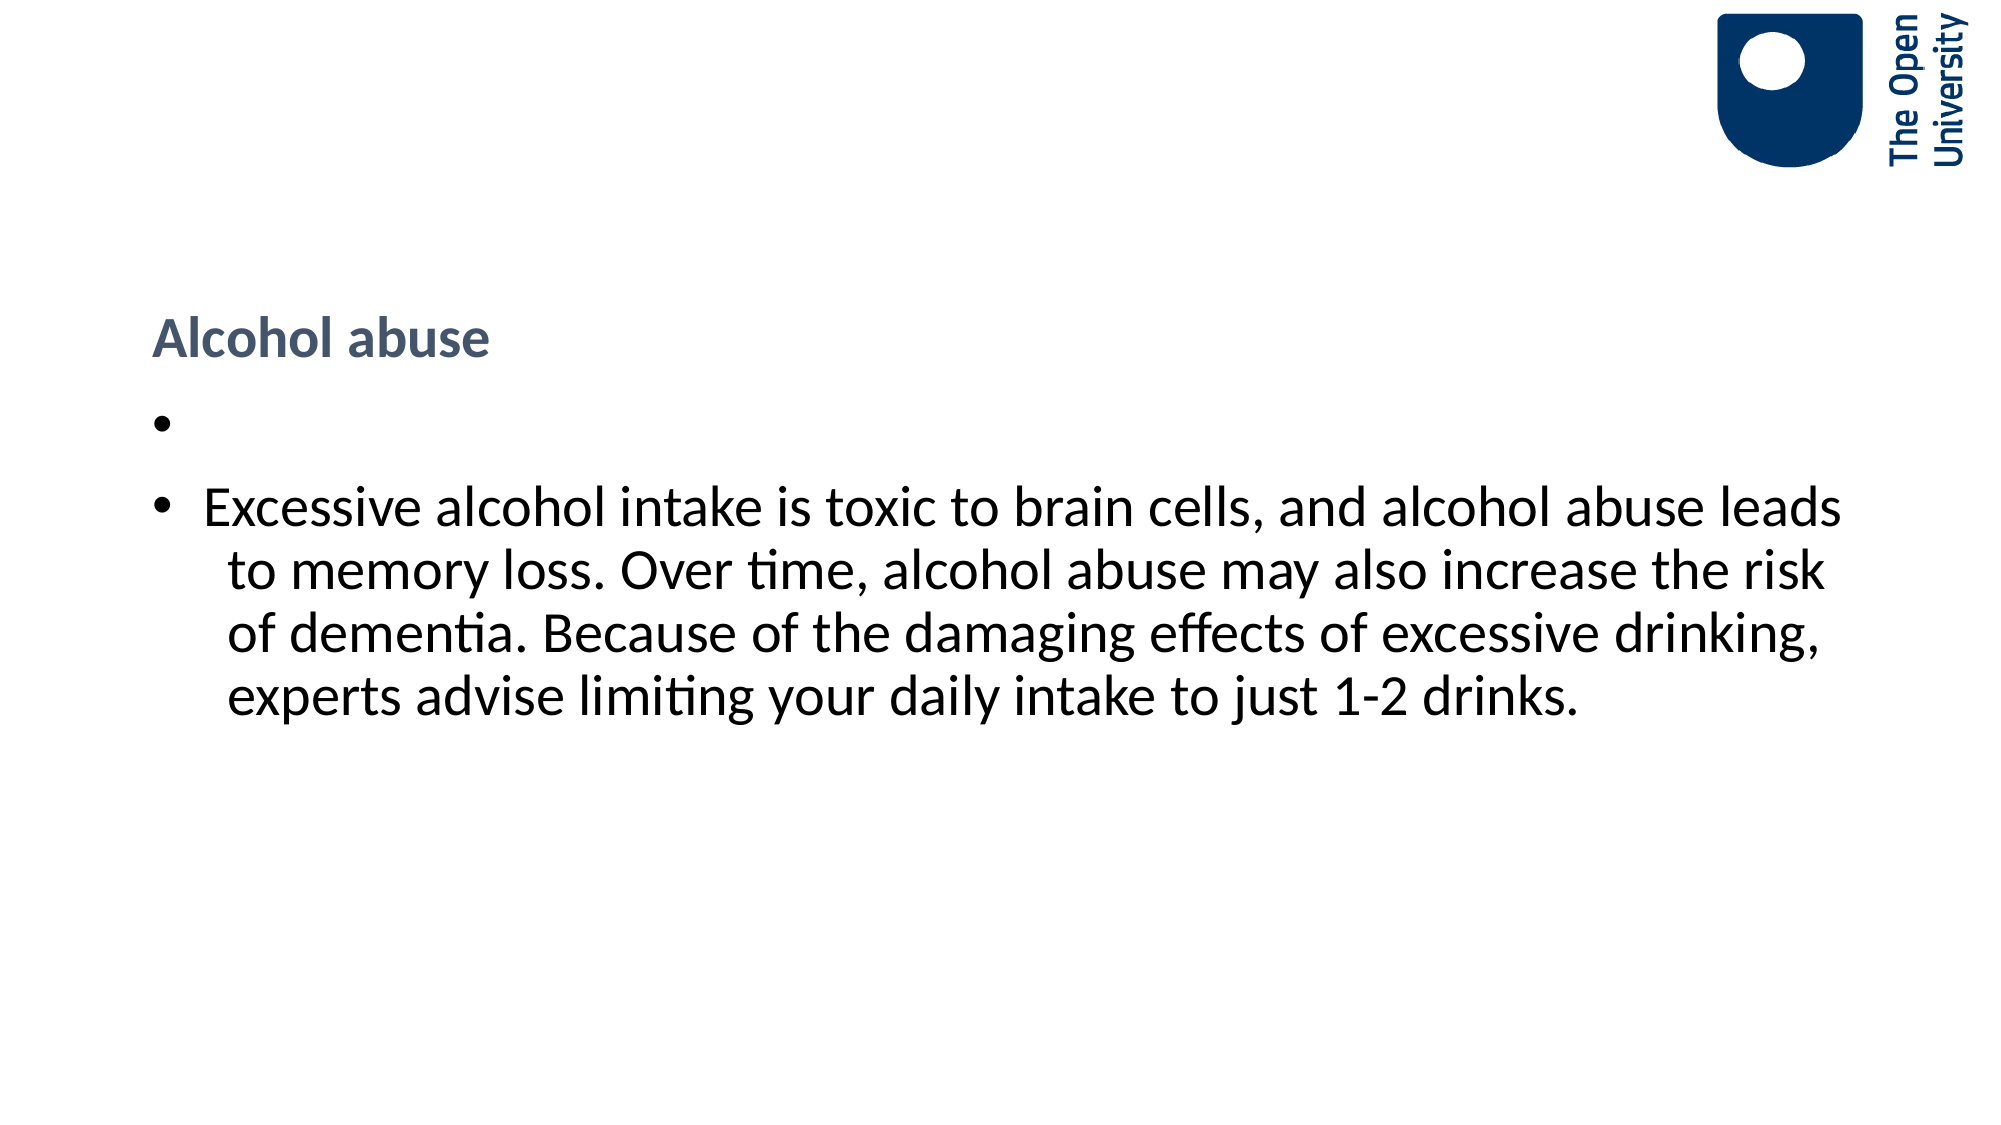

# Alcohol abuse
 Excessive alcohol intake is toxic to brain cells, and alcohol abuse leads to memory loss. Over time, alcohol abuse may also increase the risk of dementia. Because of the damaging effects of excessive drinking, experts advise limiting your daily intake to just 1-2 drinks.